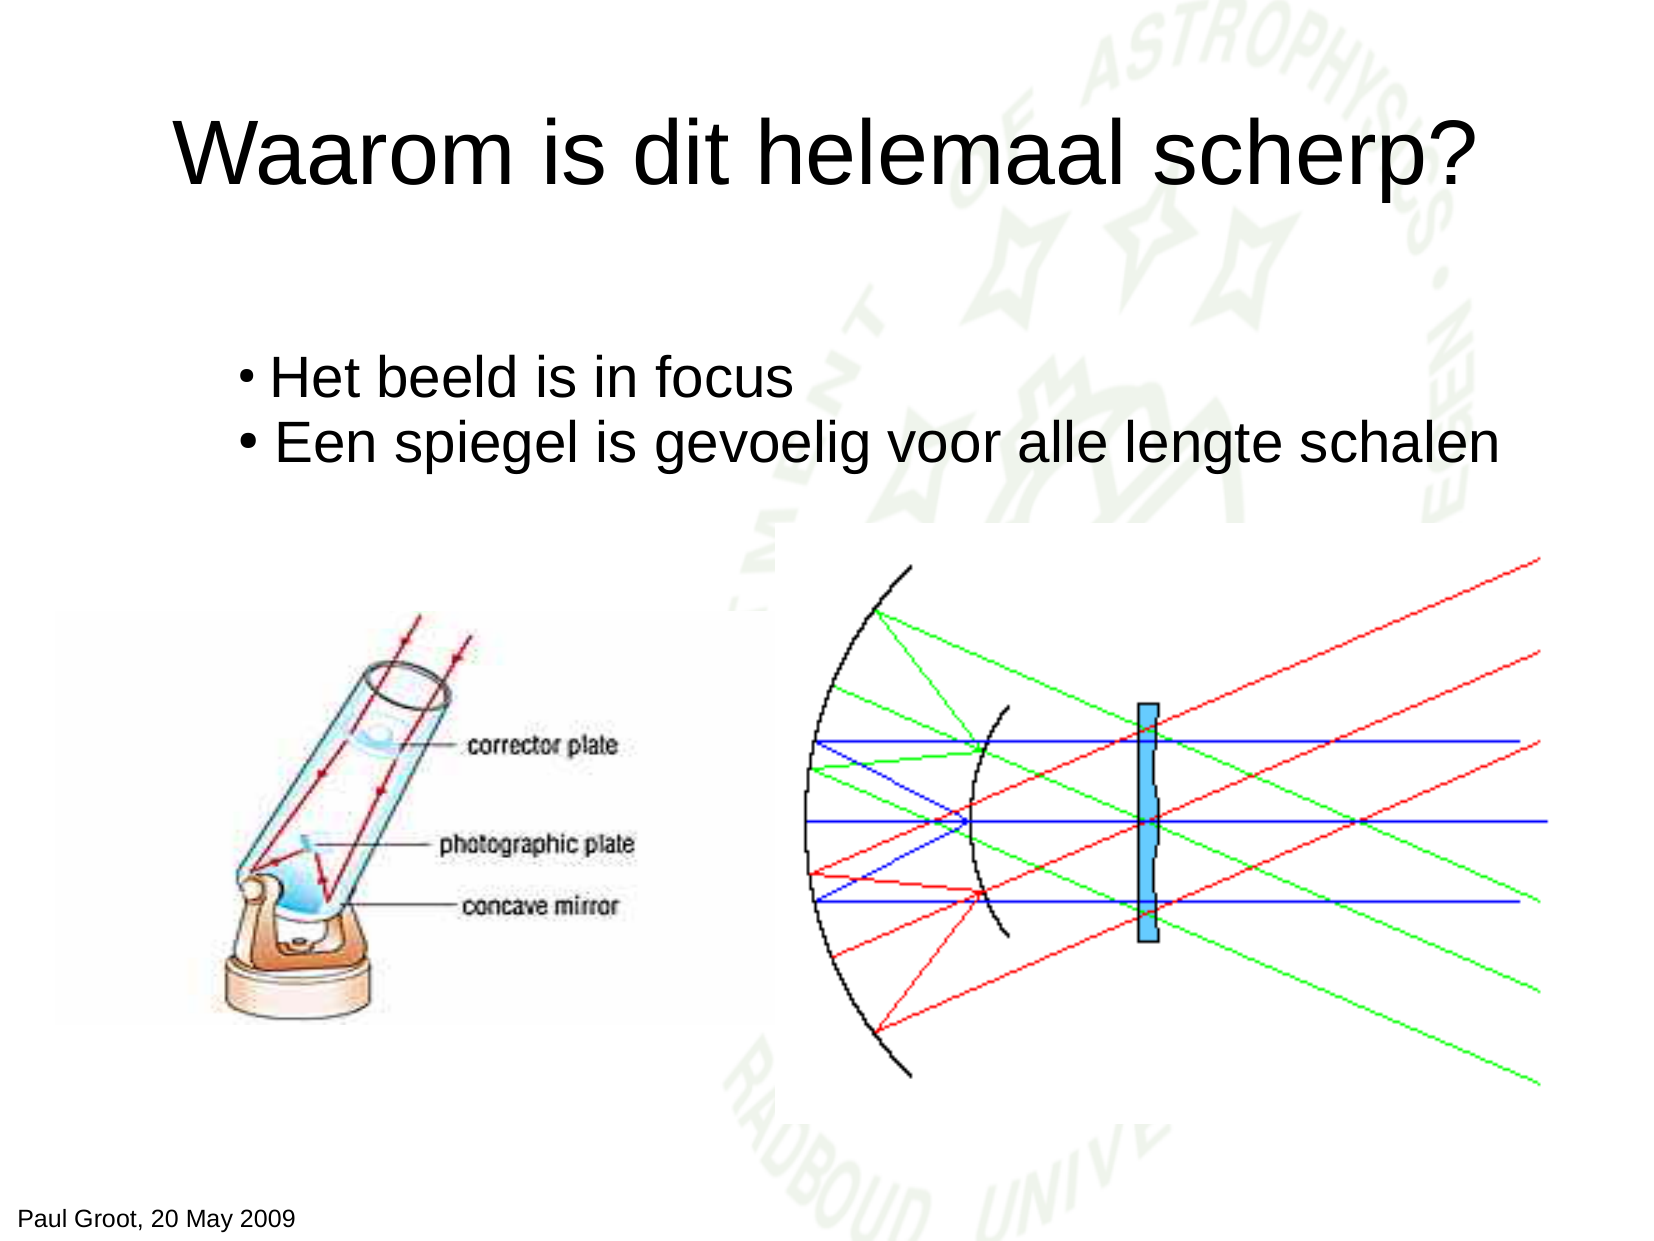

# Waarom is dit helemaal scherp?
 Het beeld is in focus
 Een spiegel is gevoelig voor alle lengte schalen
Paul Groot, 20 May 2009